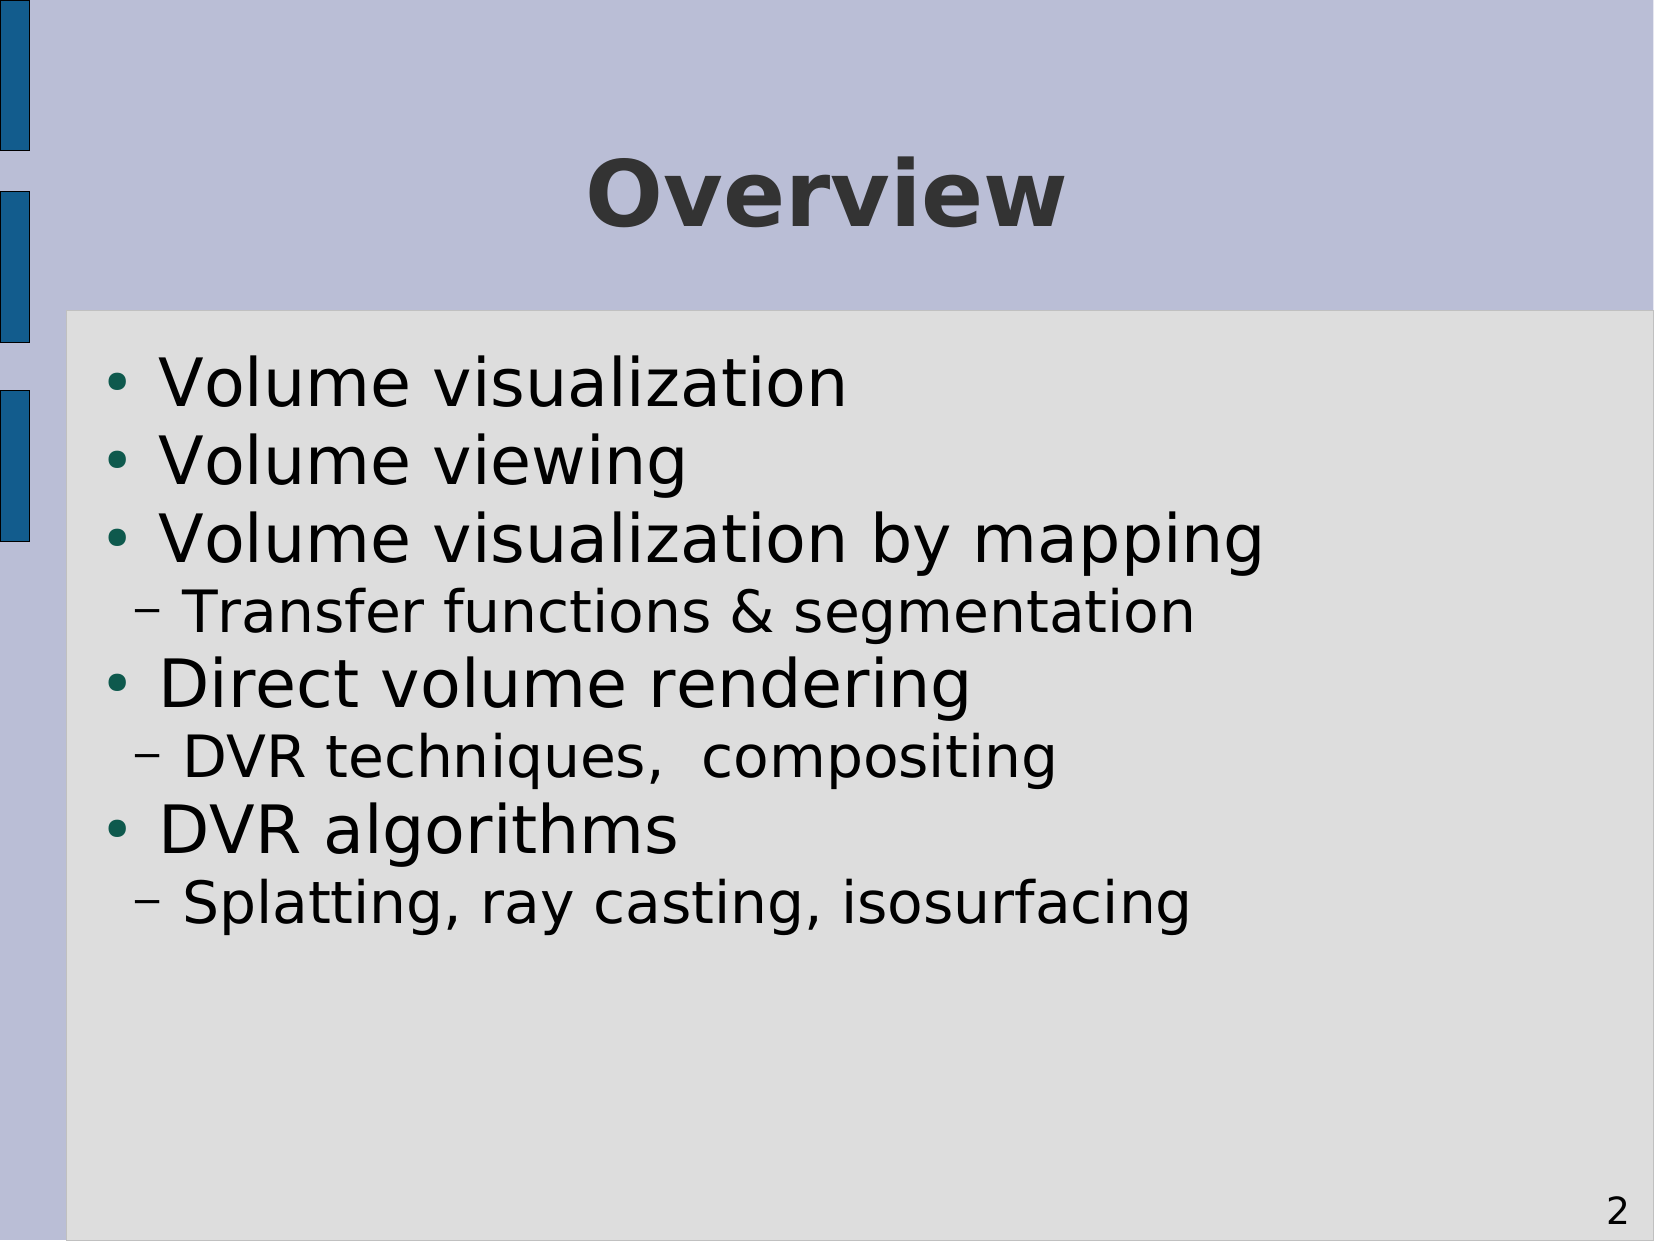

# Overview
Volume visualization
Volume viewing
Volume visualization by mapping
Transfer functions & segmentation
Direct volume rendering
DVR techniques, compositing
DVR algorithms
Splatting, ray casting, isosurfacing